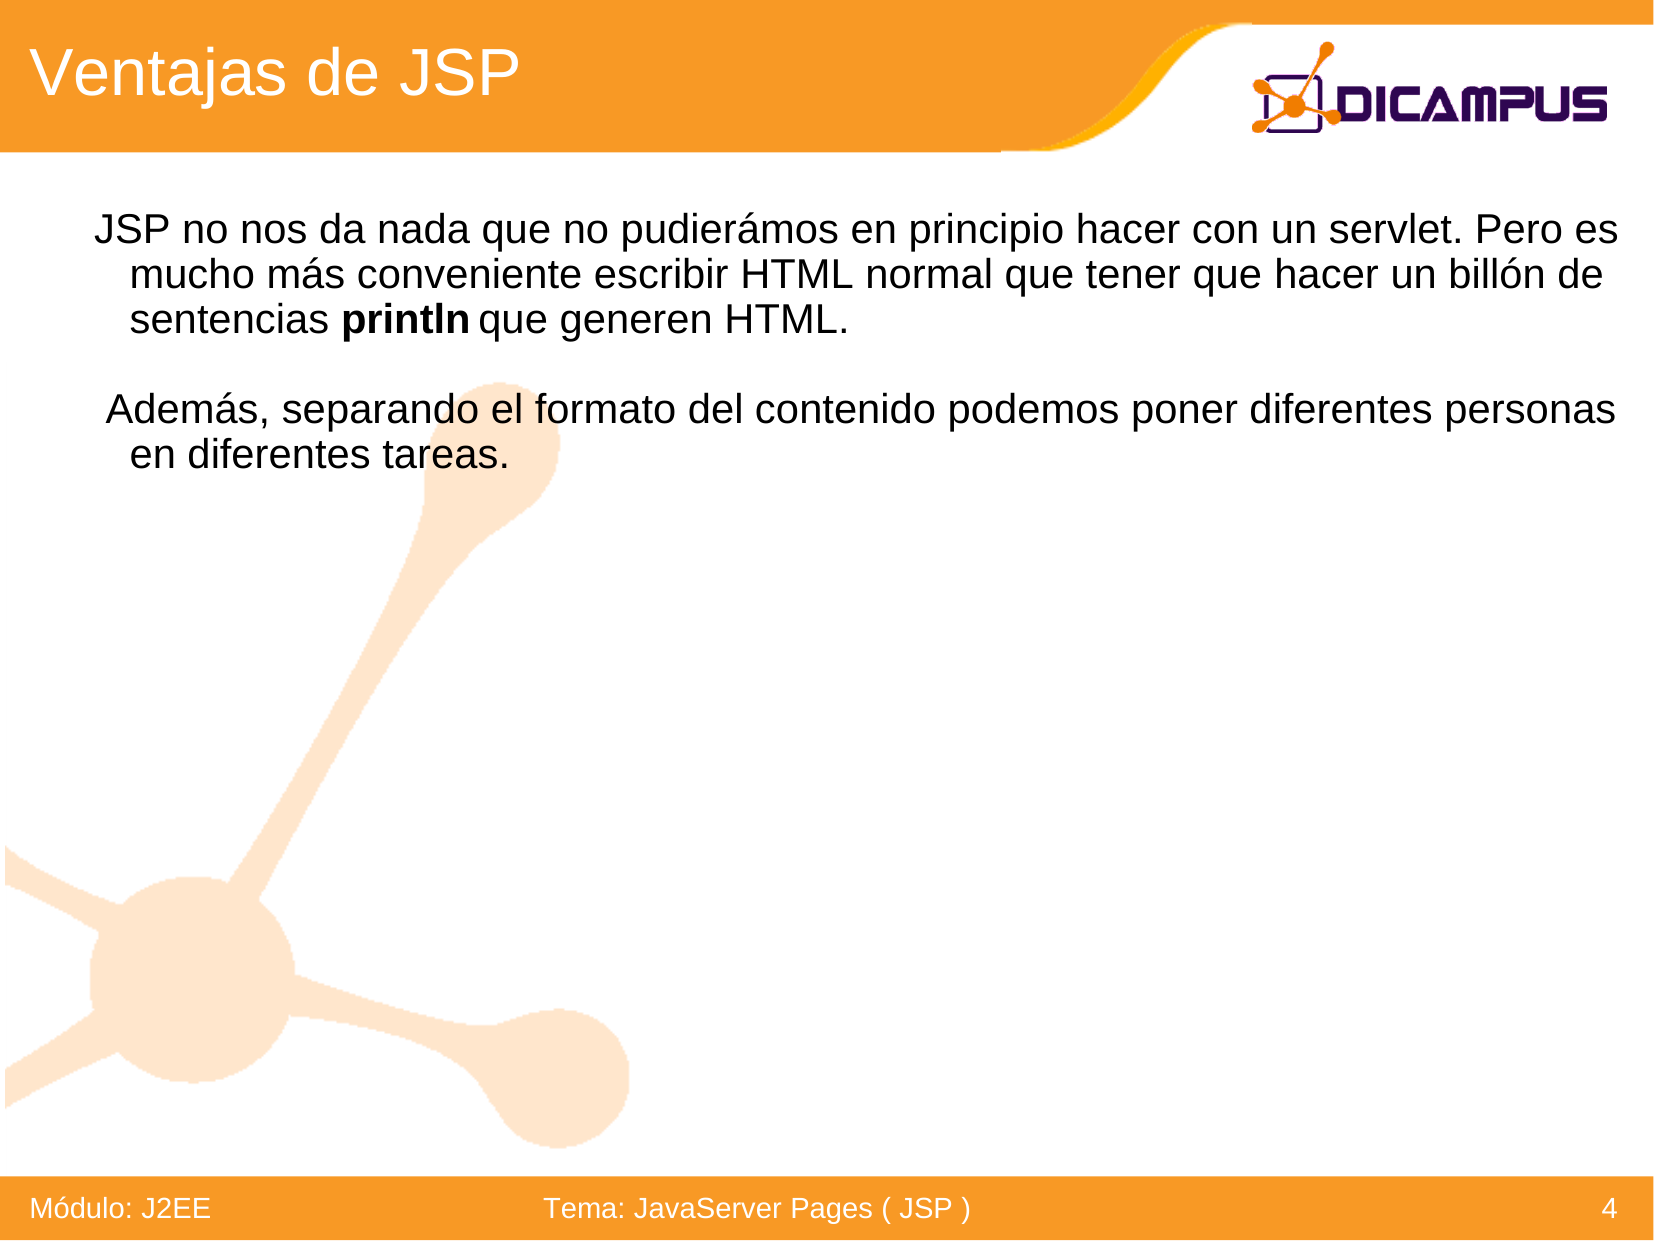

Ventajas de JSP
JSP no nos da nada que no pudierámos en principio hacer con un servlet. Pero es mucho más conveniente escribir HTML normal que tener que hacer un billón de sentencias println que generen HTML.
 Además, separando el formato del contenido podemos poner diferentes personas en diferentes tareas.
Módulo: J2EE
Tema: JavaServer Pages ( JSP )